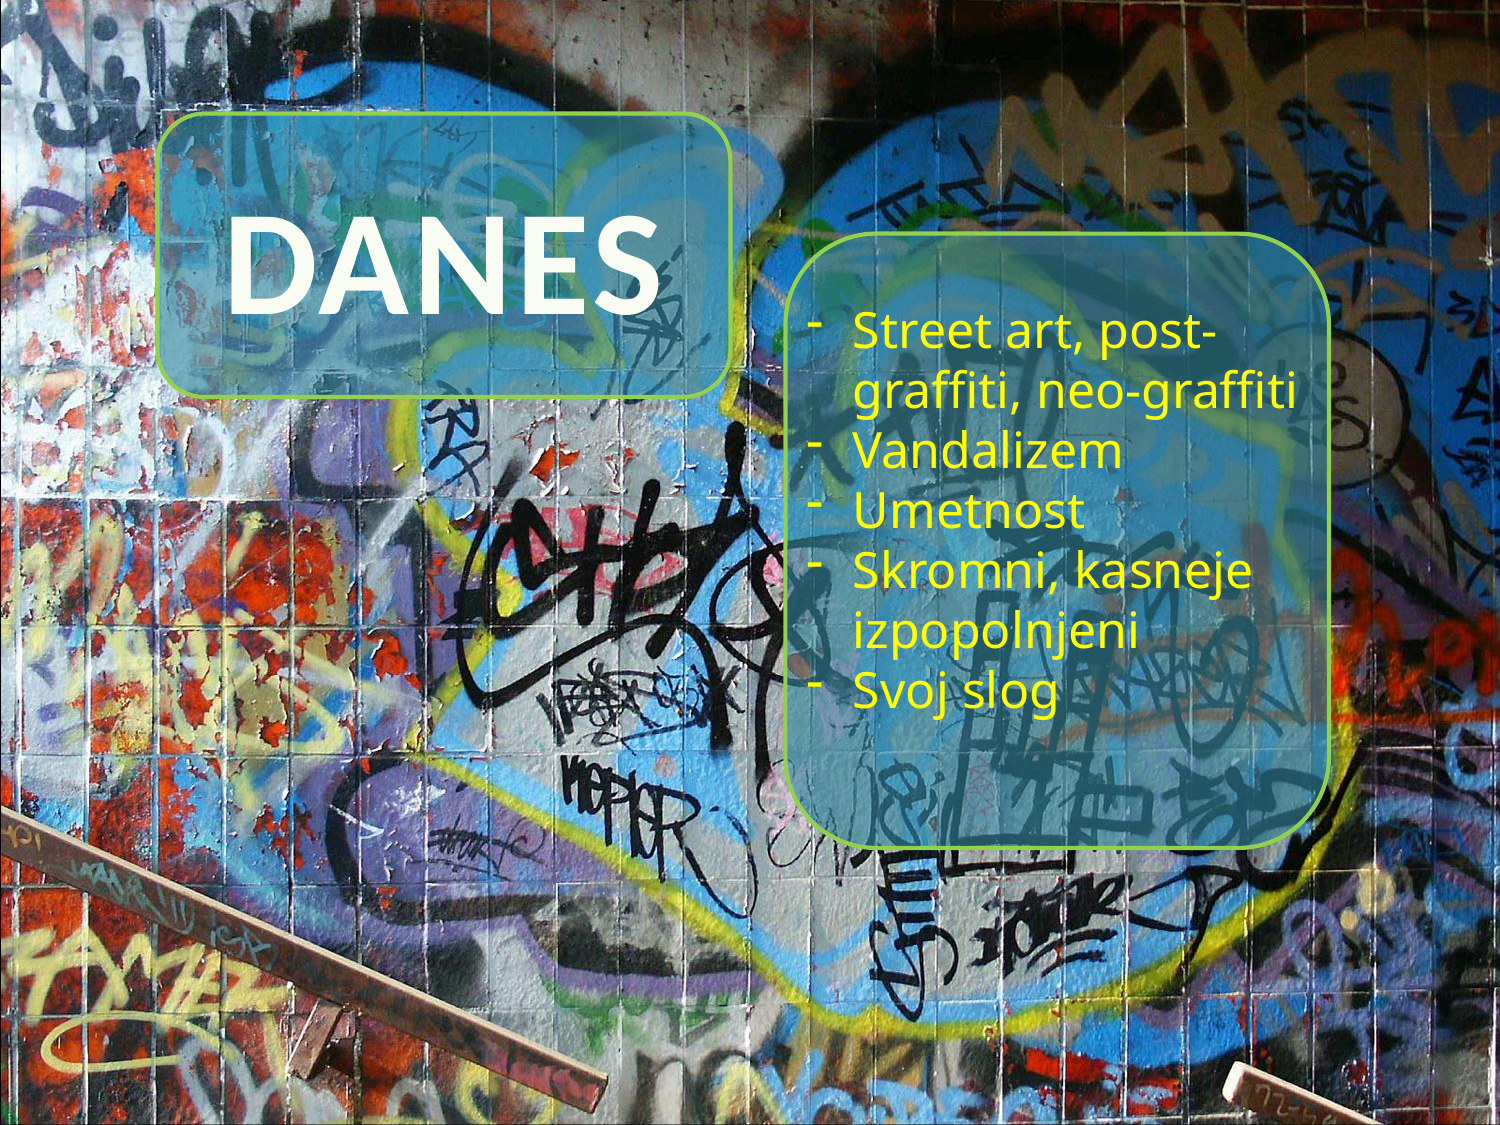

DANES
Street art, post-graffiti, neo-graffiti
Vandalizem
Umetnost
Skromni, kasneje izpopolnjeni
Svoj slog